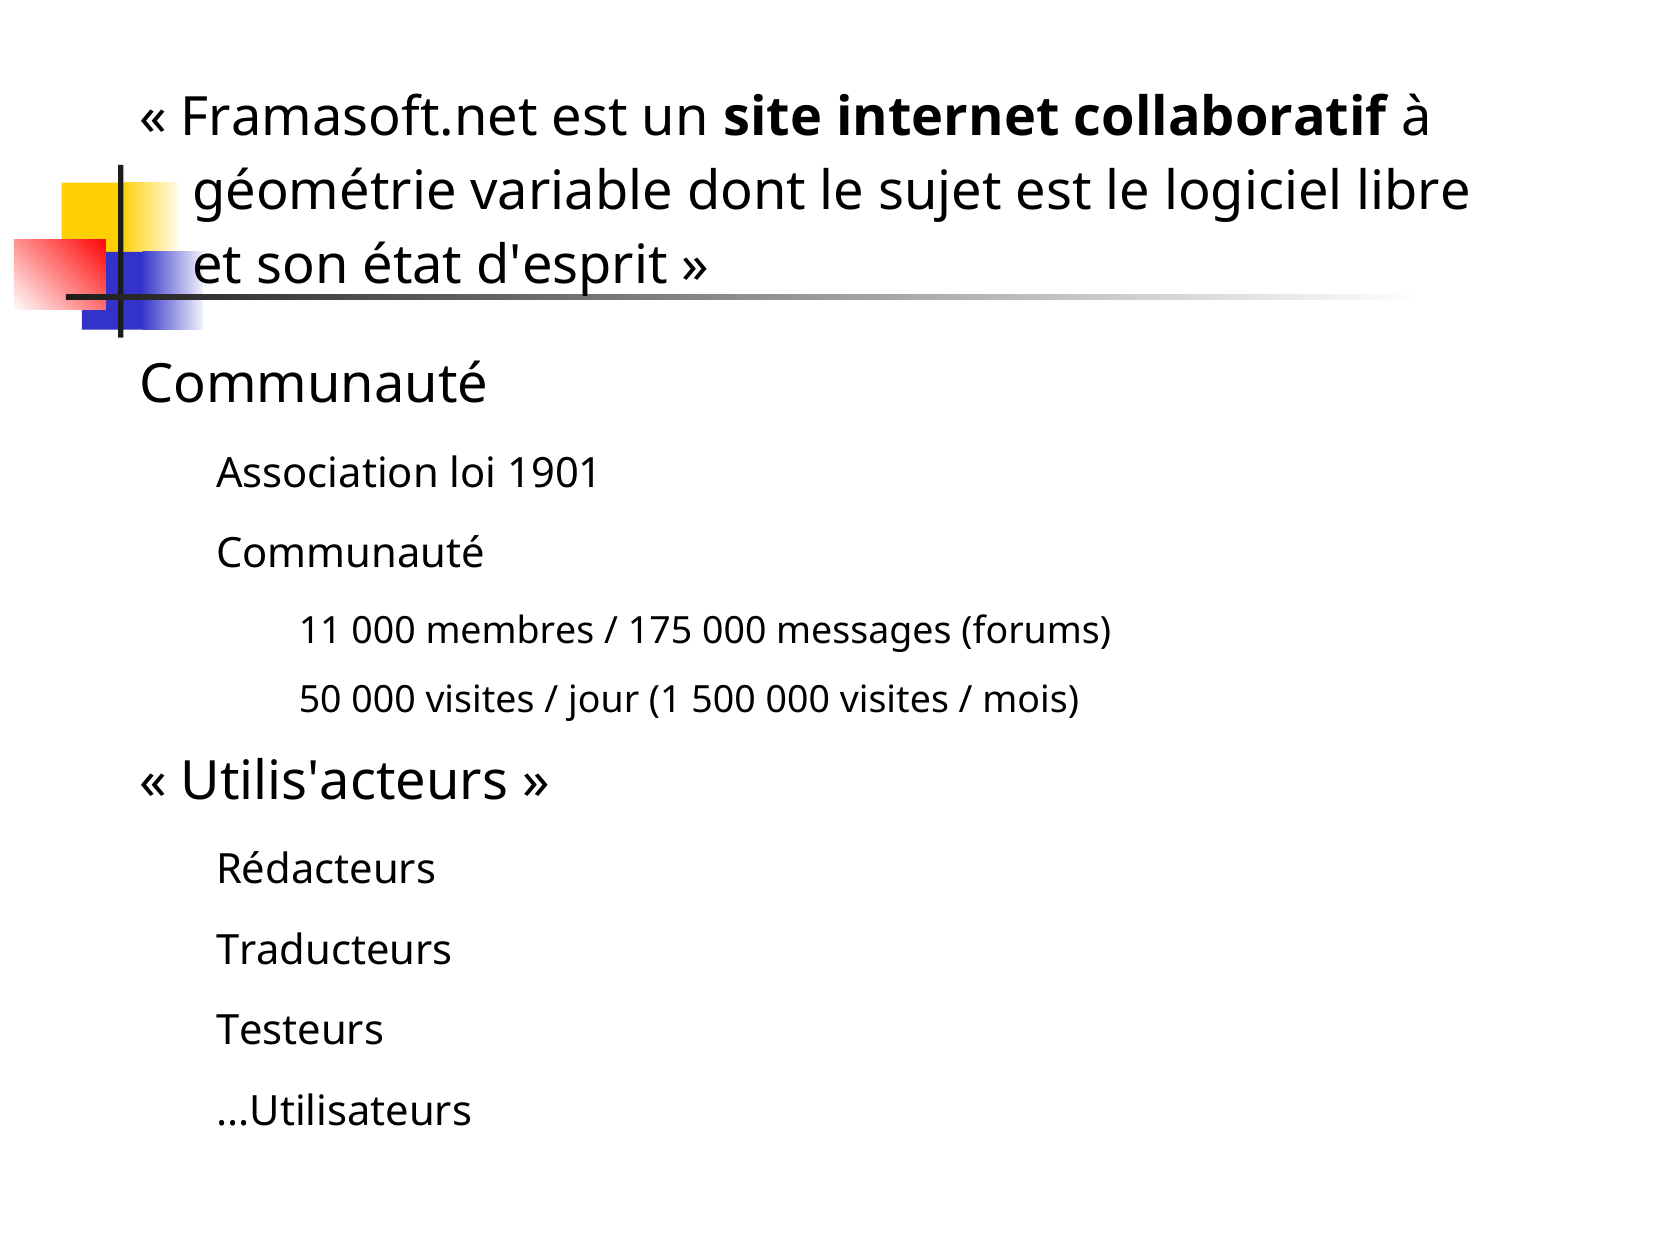

# « Framasoft.net est un site internet collaboratif à géométrie variable dont le sujet est le logiciel libre et son état d'esprit »
Communauté
Association loi 1901
Communauté
11 000 membres / 175 000 messages (forums)
50 000 visites / jour (1 500 000 visites / mois)
« Utilis'acteurs »
Rédacteurs
Traducteurs
Testeurs
...Utilisateurs